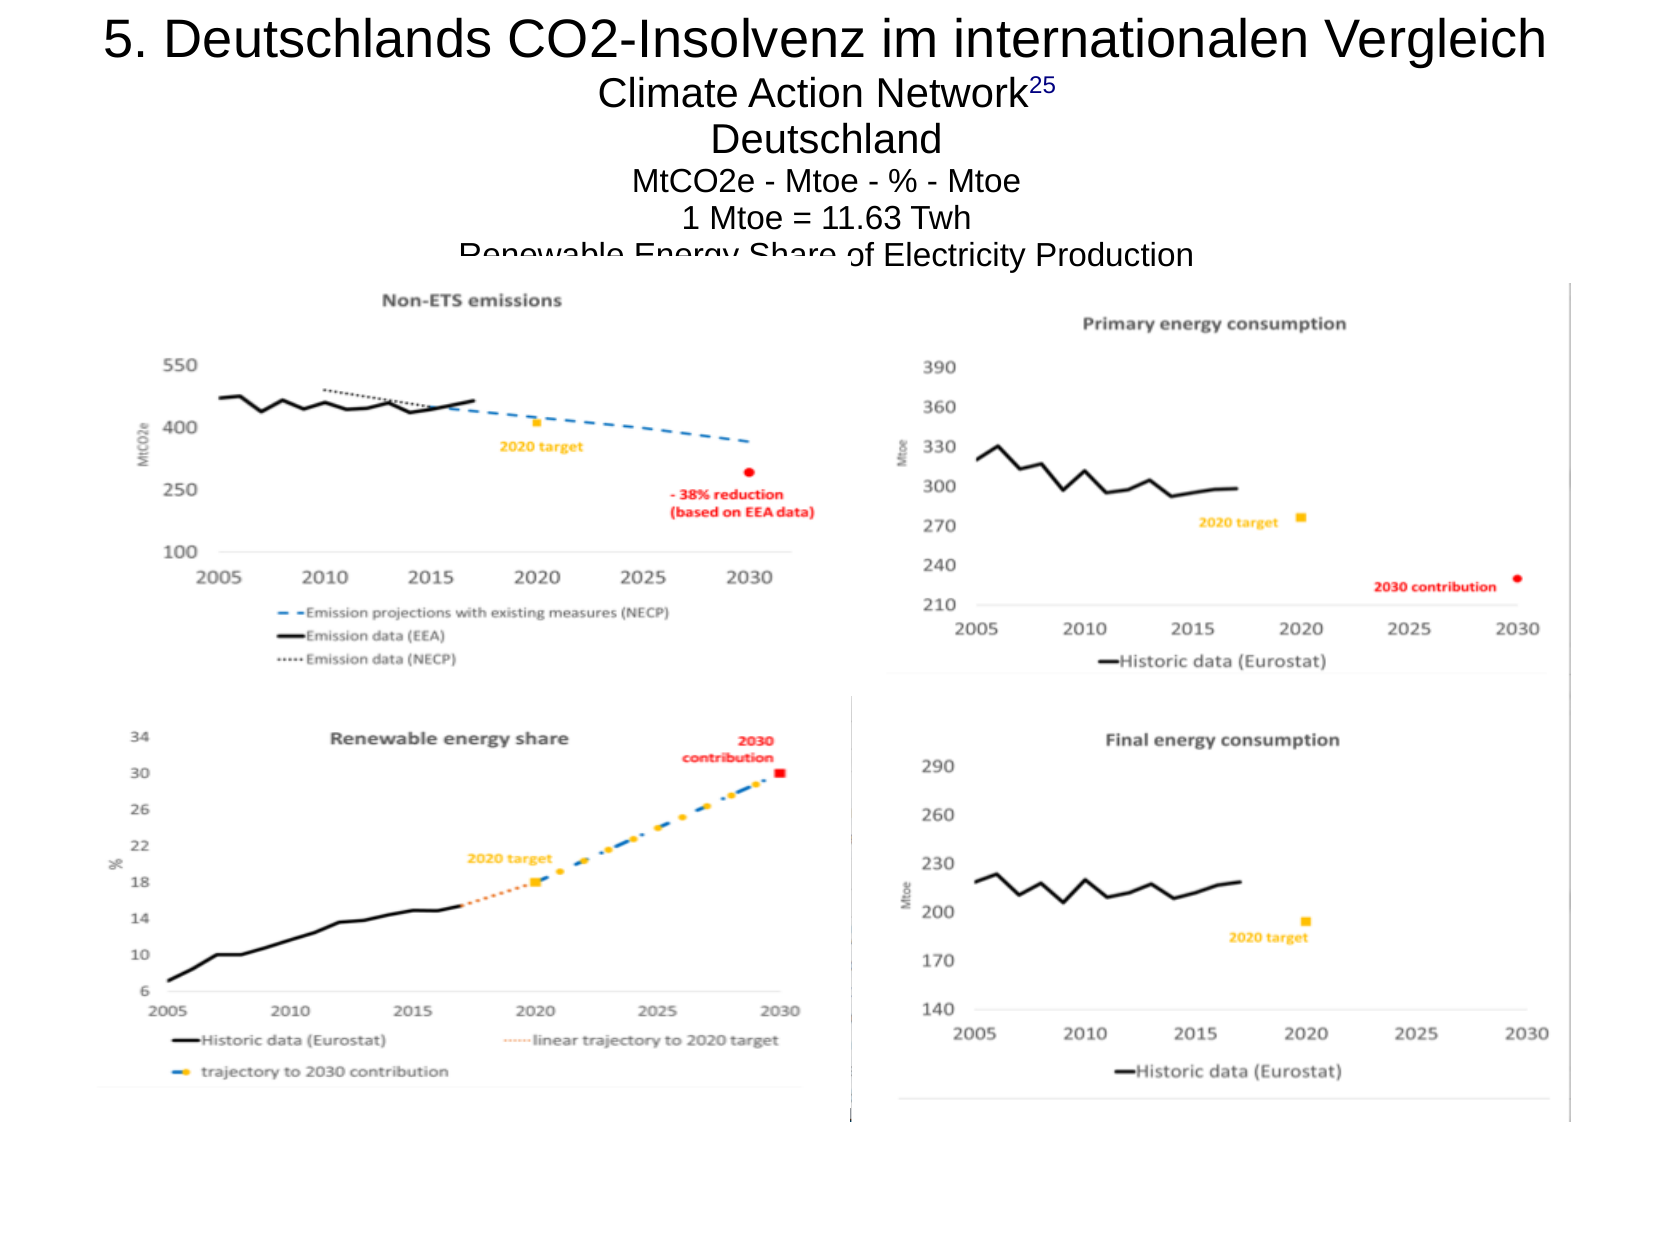

# 5. Deutschlands CO2-Insolvenz im internationalen Vergleich Climate Action Network25 Deutschland MtCO2e - Mtoe - % - Mtoe 1 Mtoe = 11.63 Twh Renewable Energy Share of Electricity Production